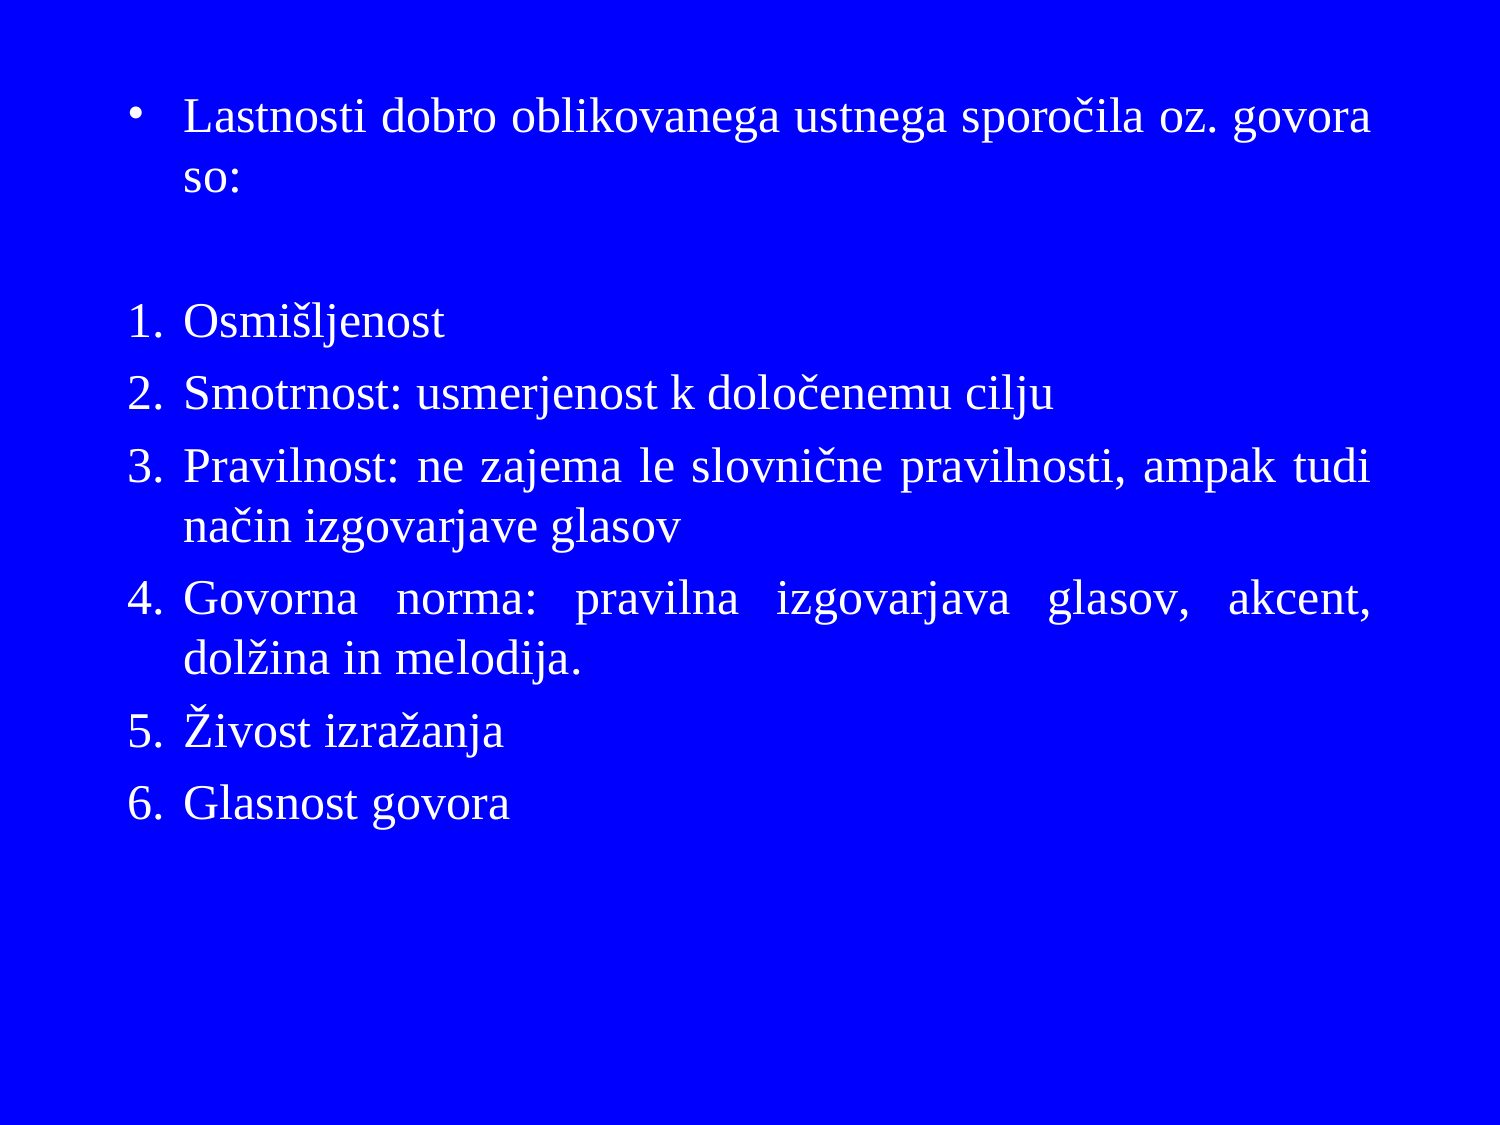

# Lastnosti dobro oblikovanega ustnega sporočila oz. govora so:
Osmišljenost
Smotrnost: usmerjenost k določenemu cilju
Pravilnost: ne zajema le slovnične pravilnosti, ampak tudi način izgovarjave glasov
Govorna norma: pravilna izgovarjava glasov, akcent, dolžina in melodija.
Živost izražanja
Glasnost govora